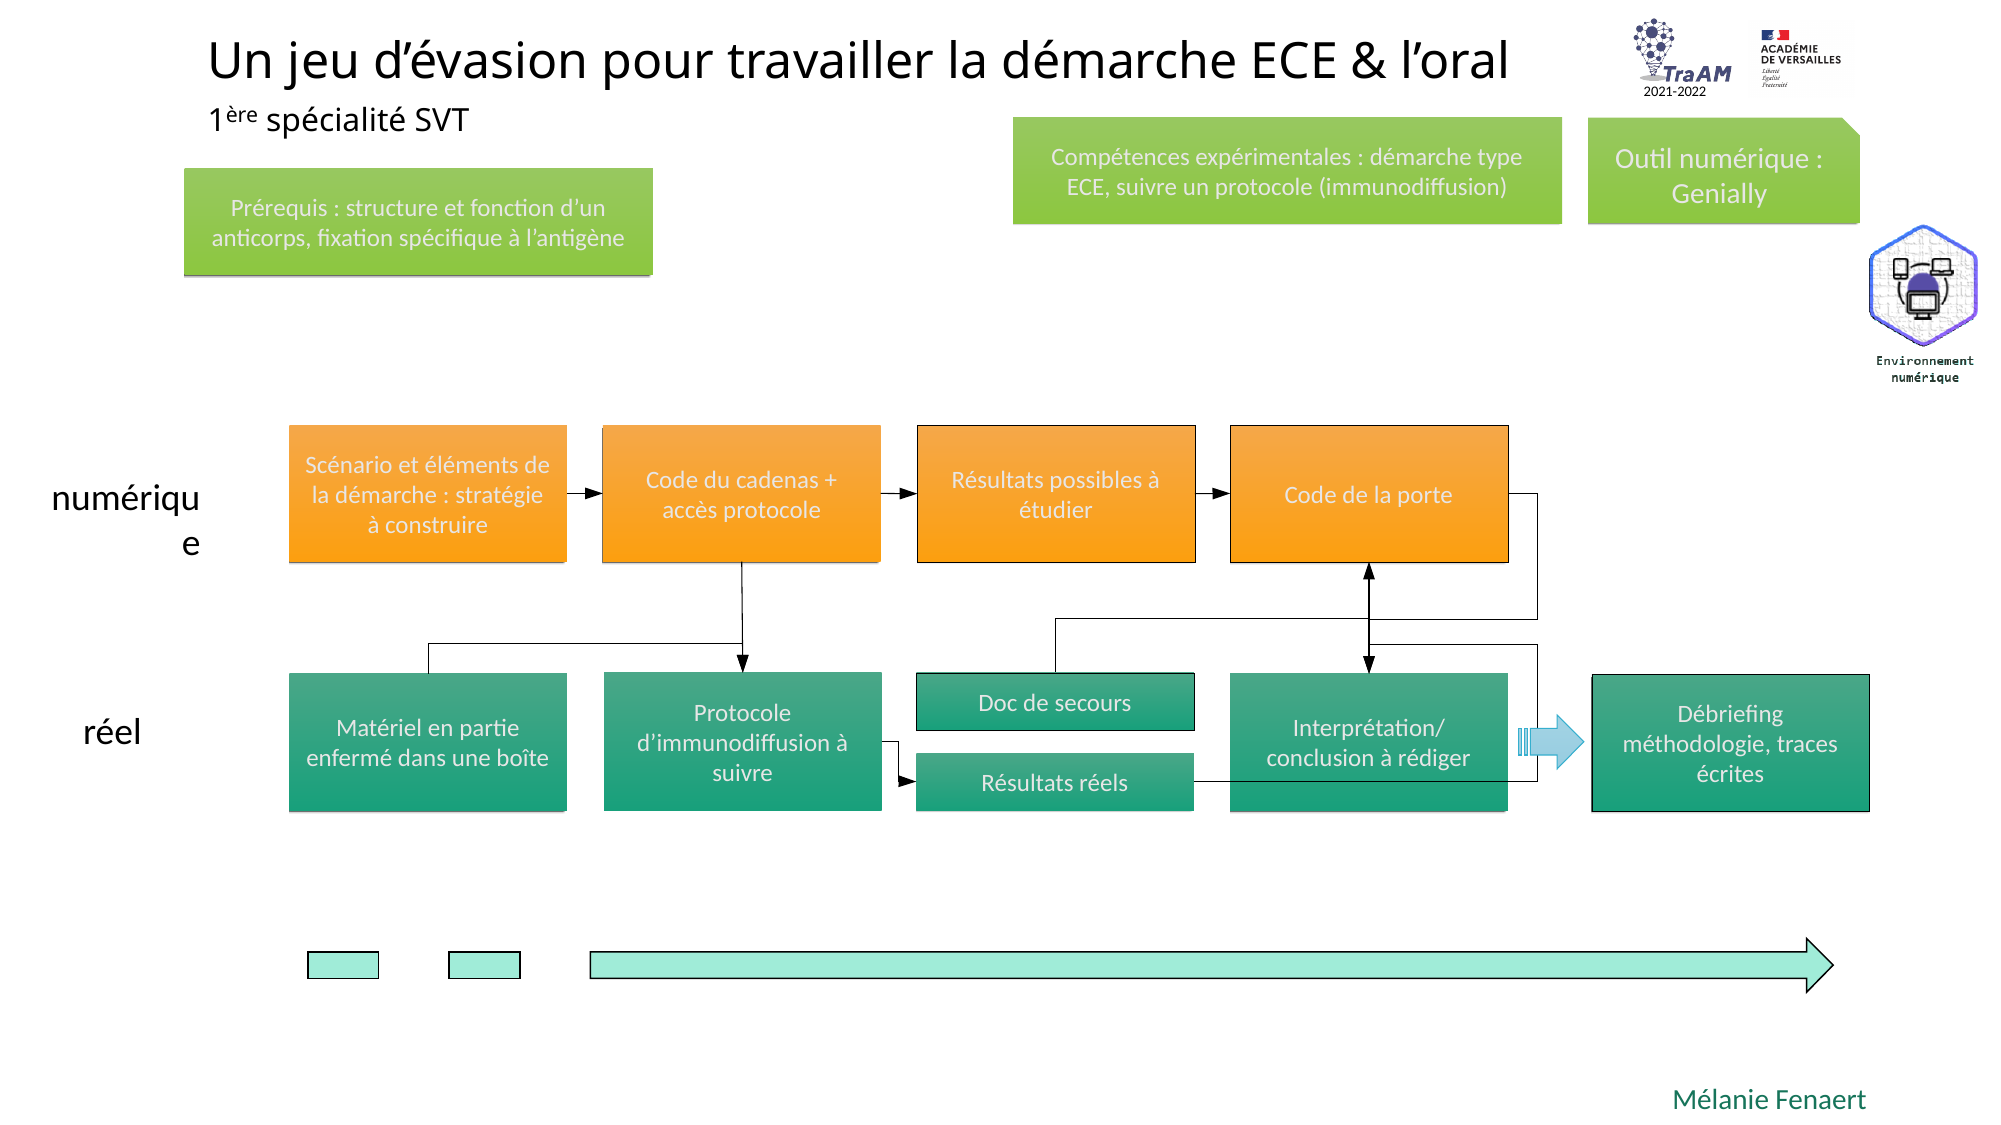

# Un jeu d’évasion pour travailler la démarche ECE & l’oral
1ère spécialité SVT
Compétences expérimentales : démarche type ECE, suivre un protocole (immunodiffusion)
Outil numérique : Genially
Prérequis : structure et fonction d’un anticorps, fixation spécifique à l’antigène
Scénario et éléments de la démarche : stratégie à construire
Code du cadenas + accès protocole
Code de la porte
Résultats possibles à étudier
numérique
Protocole d’immunodiffusion à suivre
Doc de secours
Matériel en partie enfermé dans une boîte
Interprétation/conclusion à rédiger
Débriefing méthodologie, traces écrites
réel
Résultats réels
Mélanie Fenaert